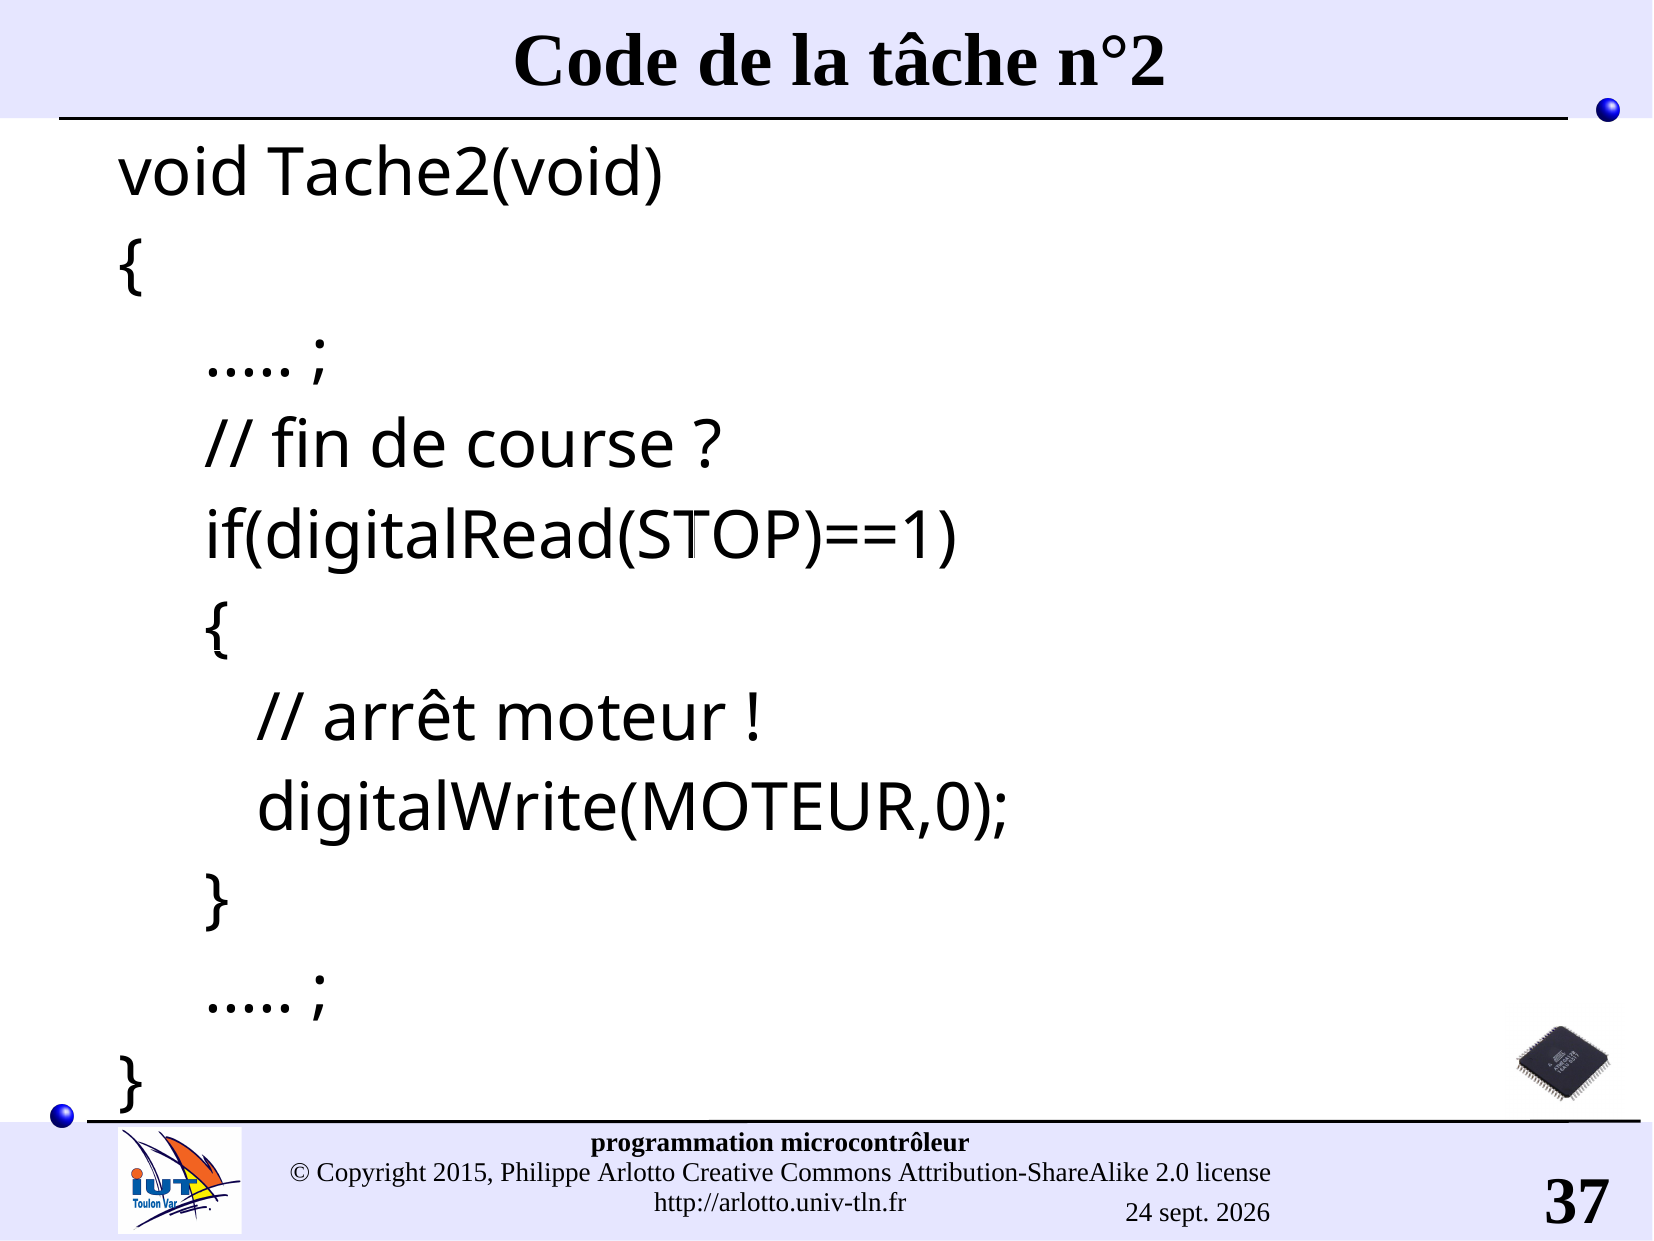

# Code de la tâche n°2
void Tache2(void)
{
 ..... ;
 // fin de course ?
 if(digitalRead(STOP)==1)
 {
 // arrêt moteur !
 digitalWrite(MOTEUR,0);
 }
 ..... ;
}